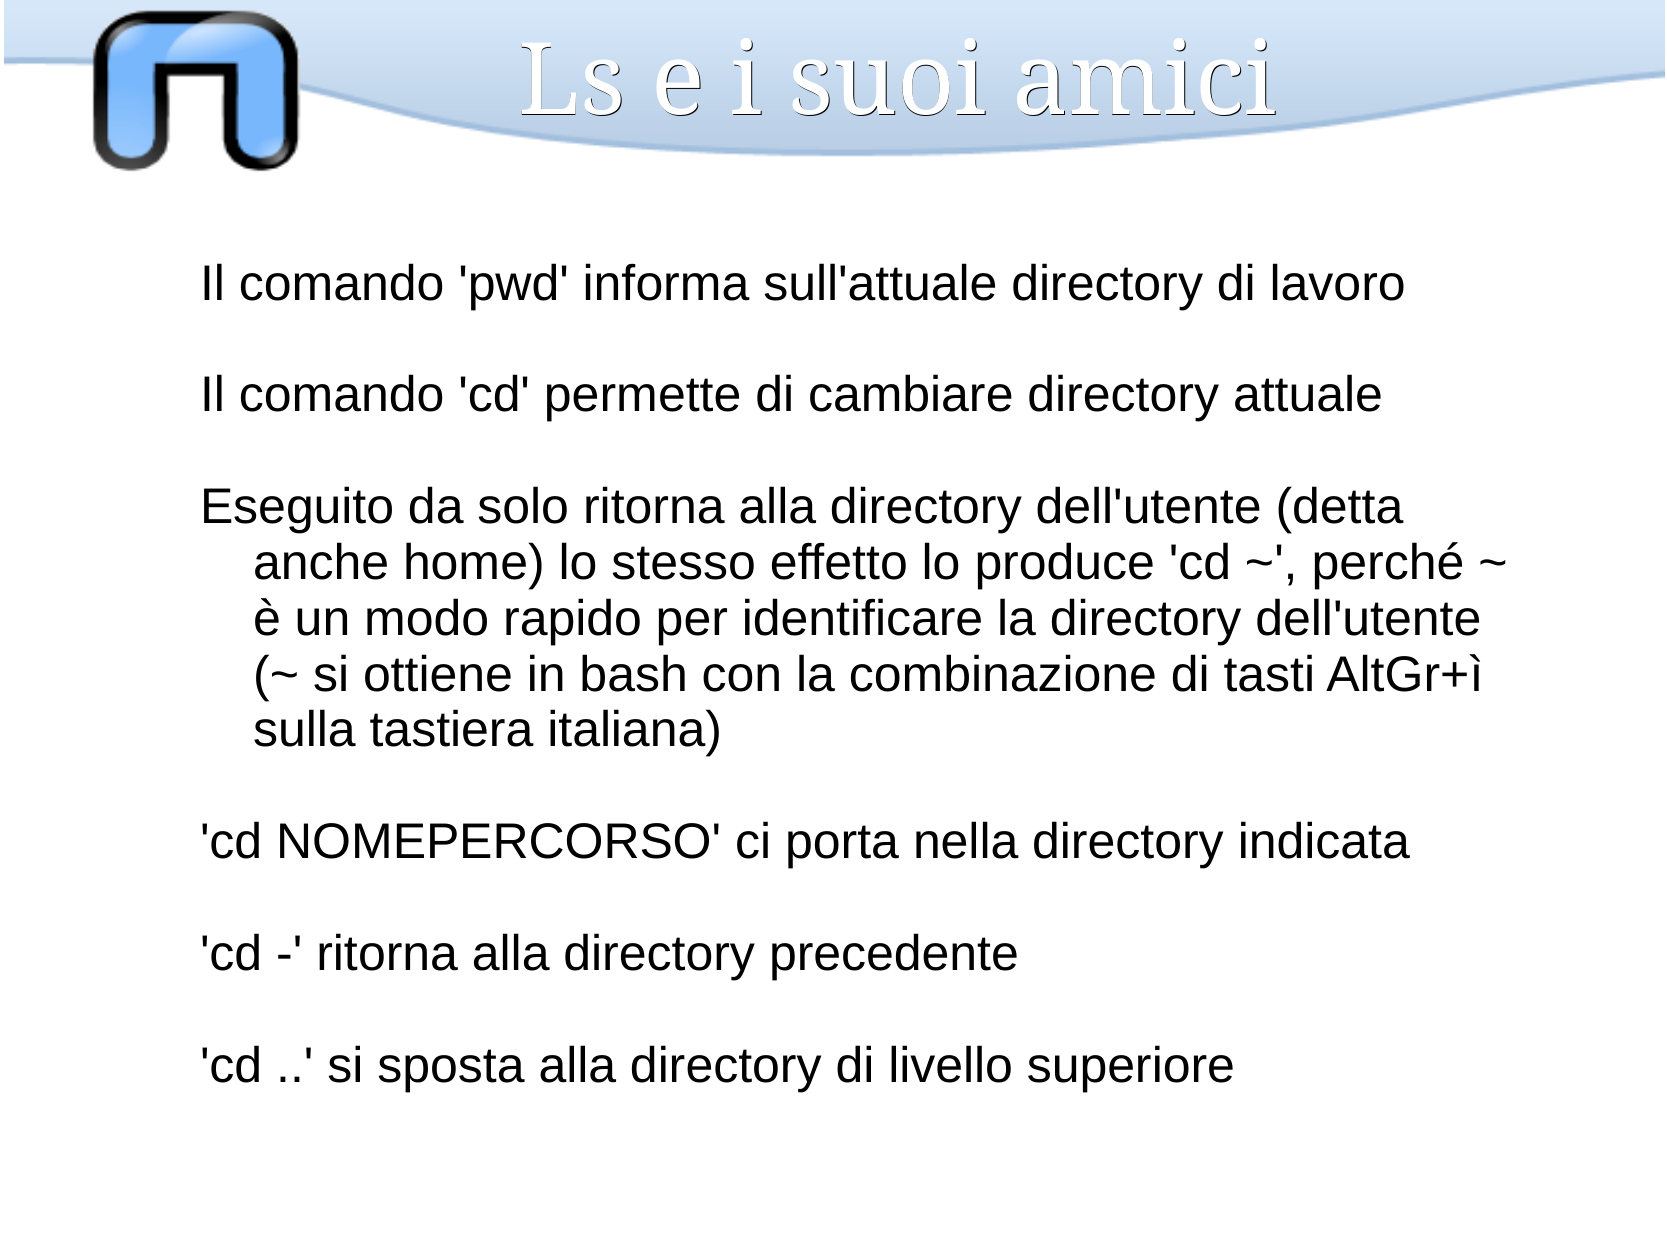

Ls e i suoi amici
# Il comando 'pwd' informa sull'attuale directory di lavoro
Il comando 'cd' permette di cambiare directory attuale
Eseguito da solo ritorna alla directory dell'utente (detta anche home) lo stesso effetto lo produce 'cd ~', perché ~ è un modo rapido per identificare la directory dell'utente (~ si ottiene in bash con la combinazione di tasti AltGr+ì sulla tastiera italiana)
'cd NOMEPERCORSO' ci porta nella directory indicata
'cd -' ritorna alla directory precedente
'cd ..' si sposta alla directory di livello superiore